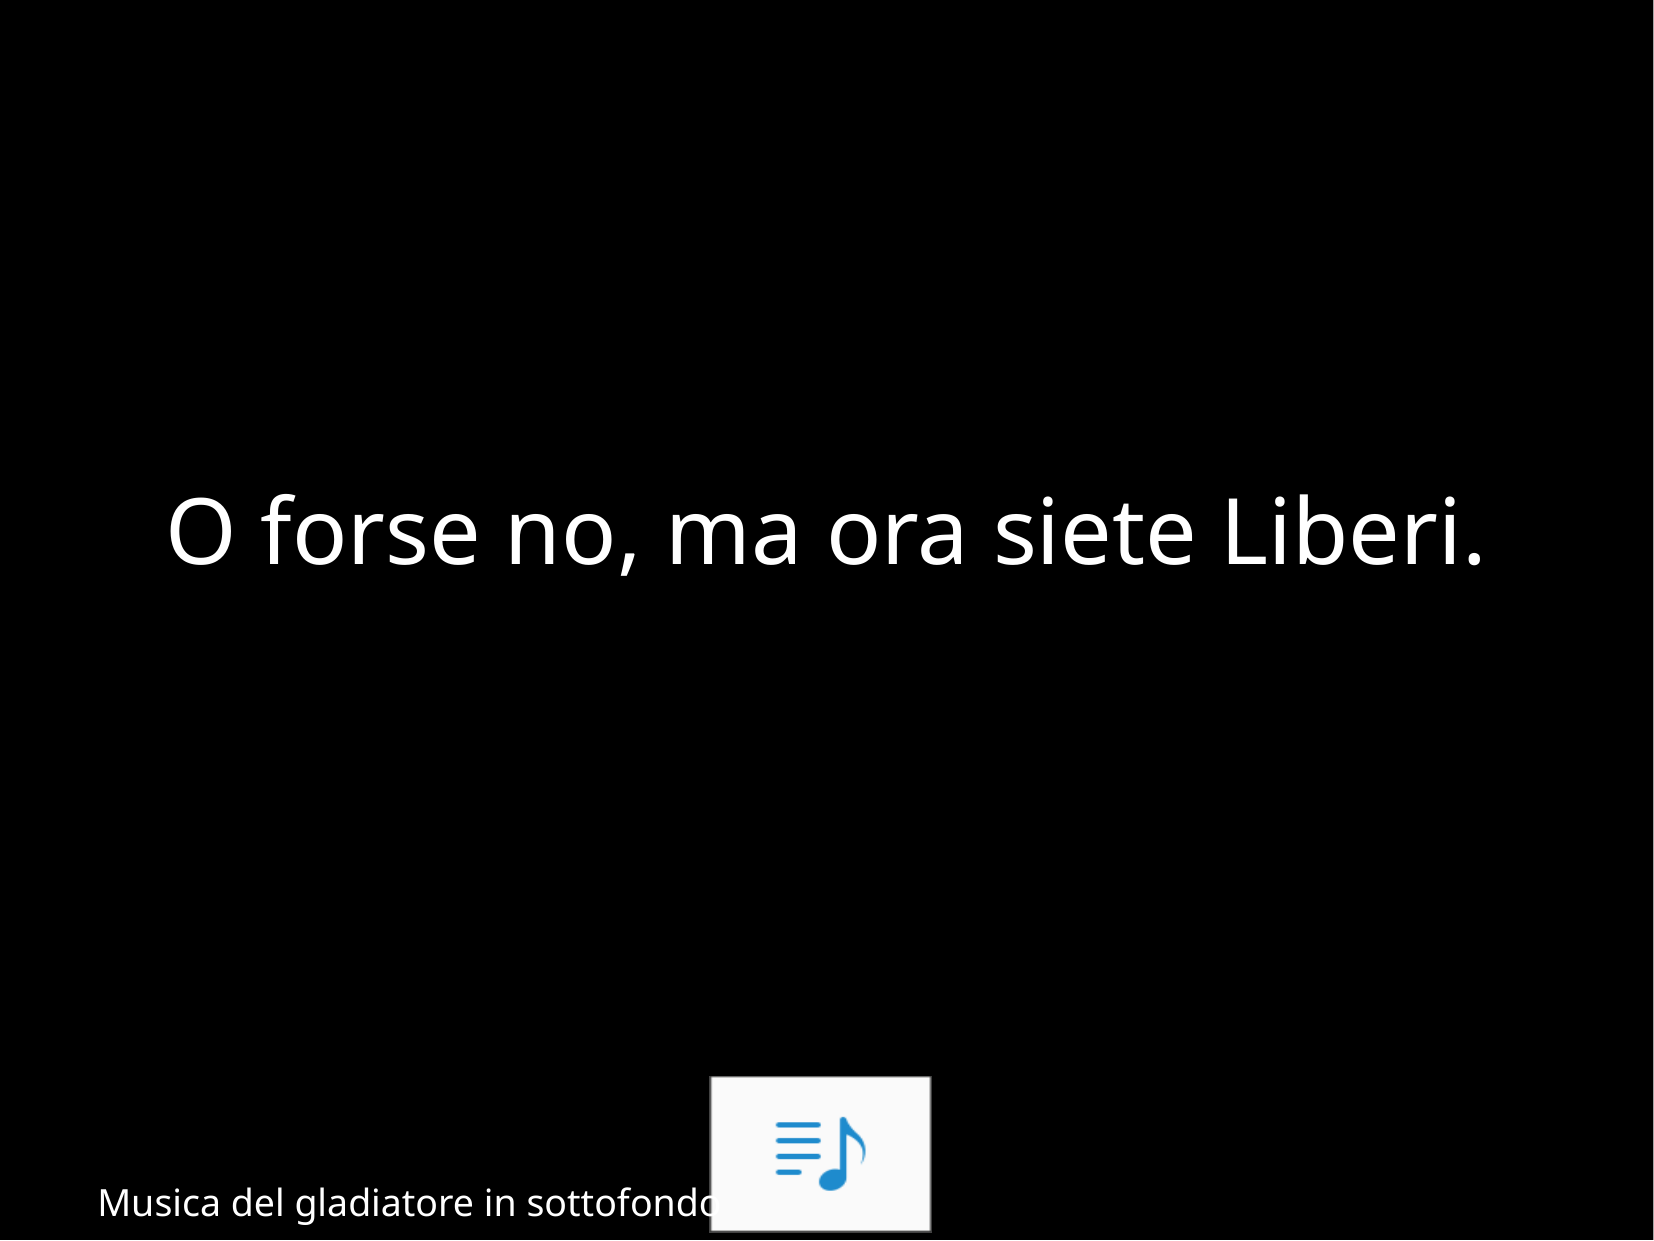

# O forse no, ma ora siete Liberi.
Musica del gladiatore in sottofondo